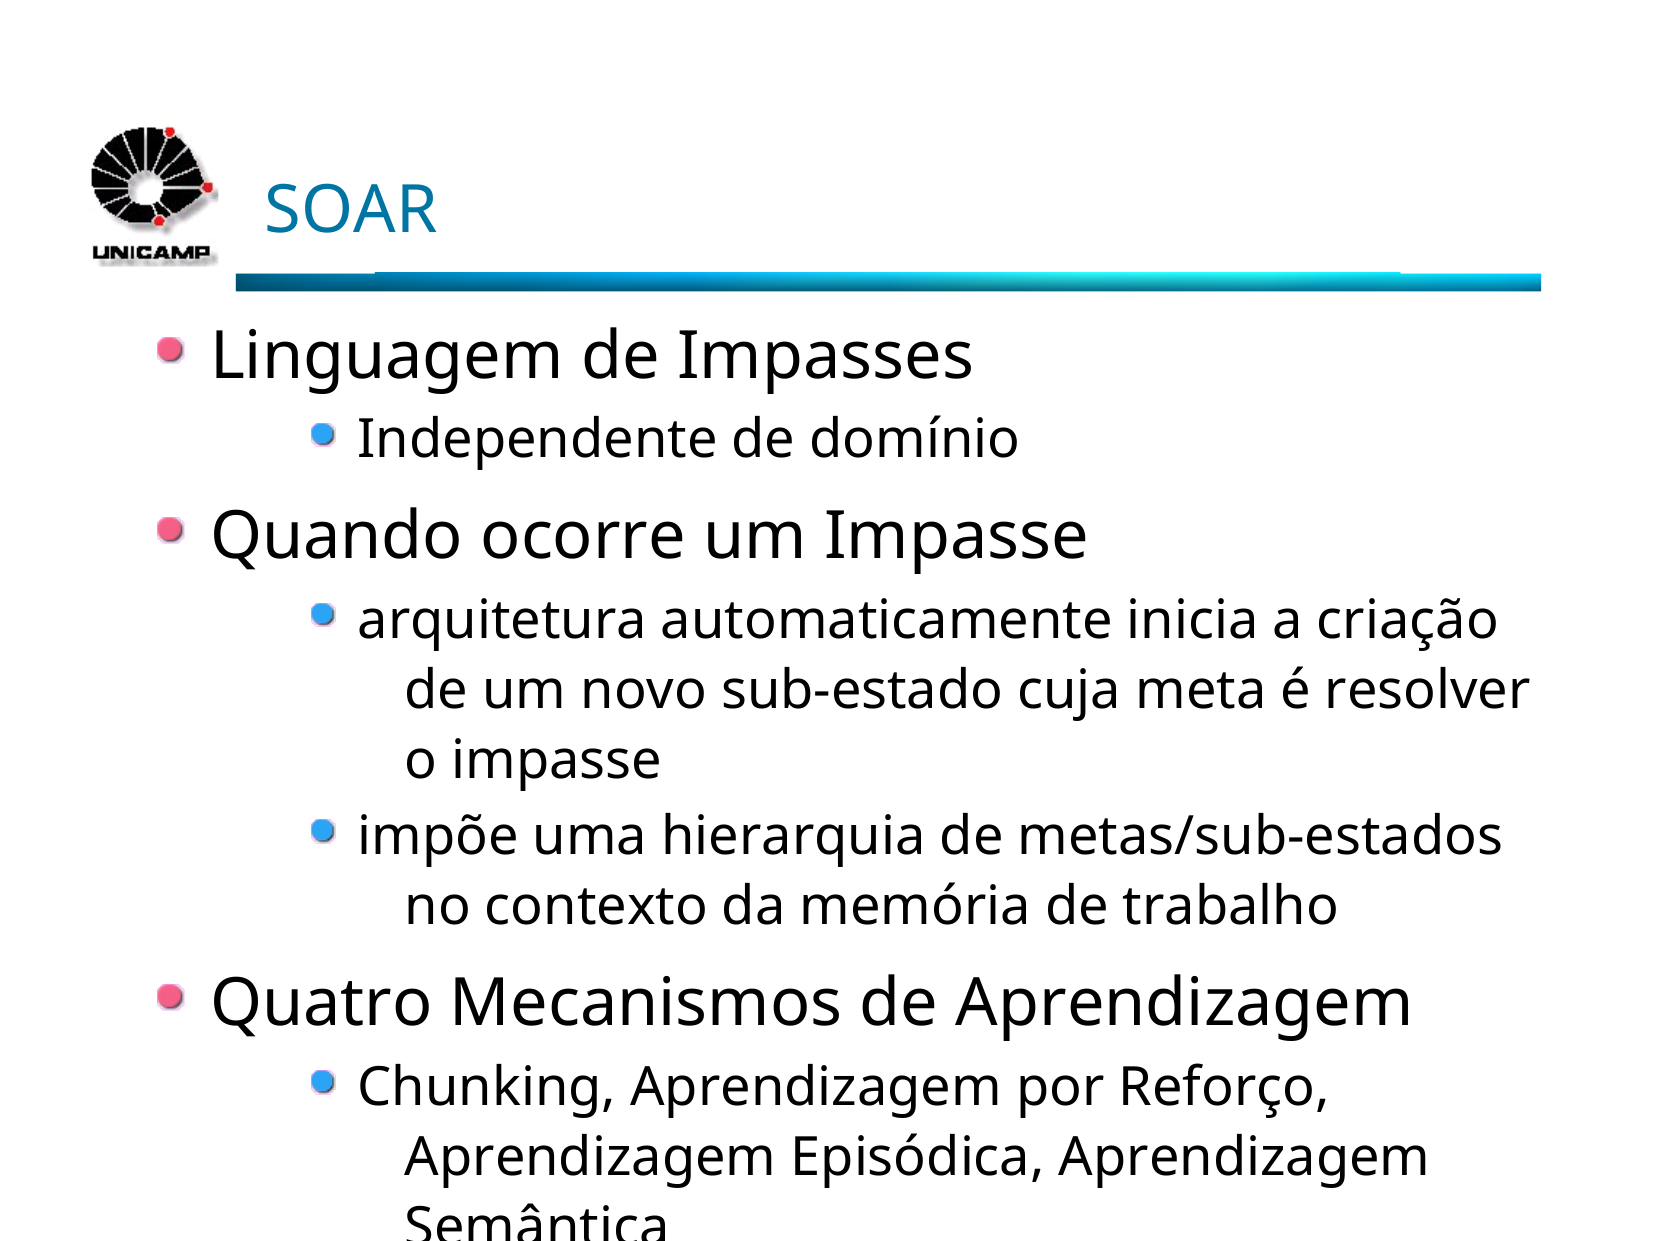

# SOAR
Linguagem de Impasses
Independente de domínio
Quando ocorre um Impasse
arquitetura automaticamente inicia a criação de um novo sub-estado cuja meta é resolver o impasse
impõe uma hierarquia de metas/sub-estados no contexto da memória de trabalho
Quatro Mecanismos de Aprendizagem
Chunking, Aprendizagem por Reforço, Aprendizagem Episódica, Aprendizagem Semântica